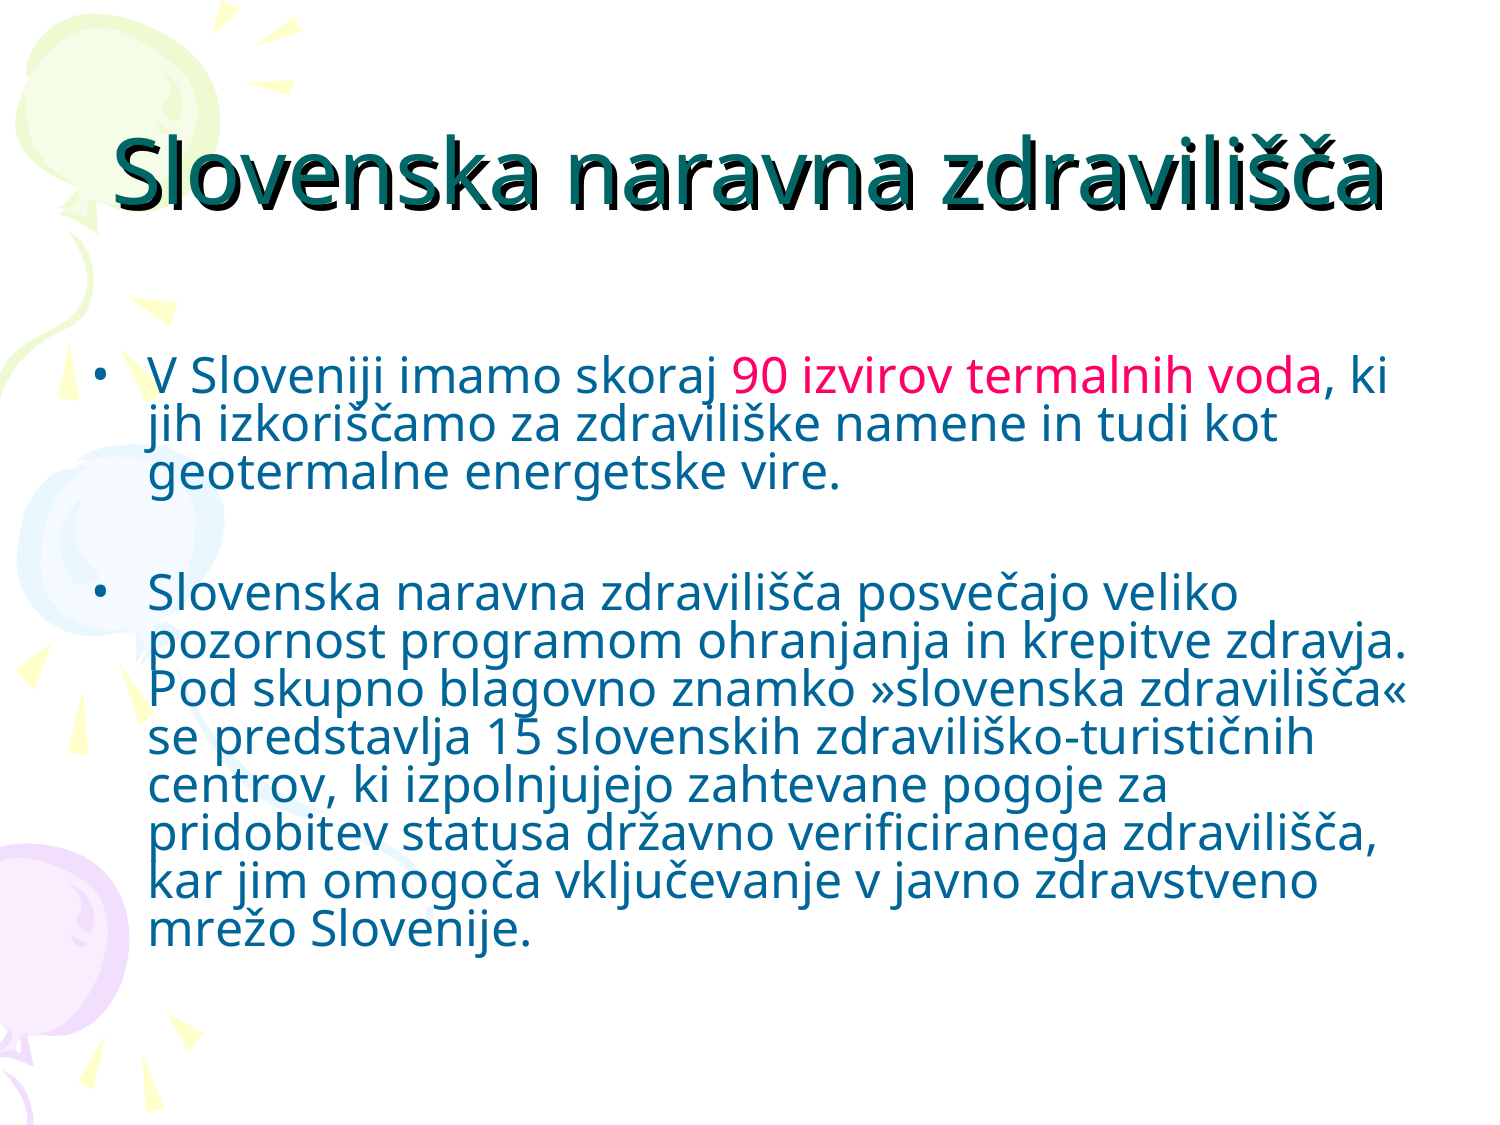

# Slovenska naravna zdravilišča
V Sloveniji imamo skoraj 90 izvirov termalnih voda, ki jih izkoriščamo za zdraviliške namene in tudi kot geotermalne energetske vire.
Slovenska naravna zdravilišča posvečajo veliko pozornost programom ohranjanja in krepitve zdravja. Pod skupno blagovno znamko »slovenska zdravilišča« se predstavlja 15 slovenskih zdraviliško-turističnih centrov, ki izpolnjujejo zahtevane pogoje za pridobitev statusa državno verificiranega zdravilišča, kar jim omogoča vključevanje v javno zdravstveno mrežo Slovenije.